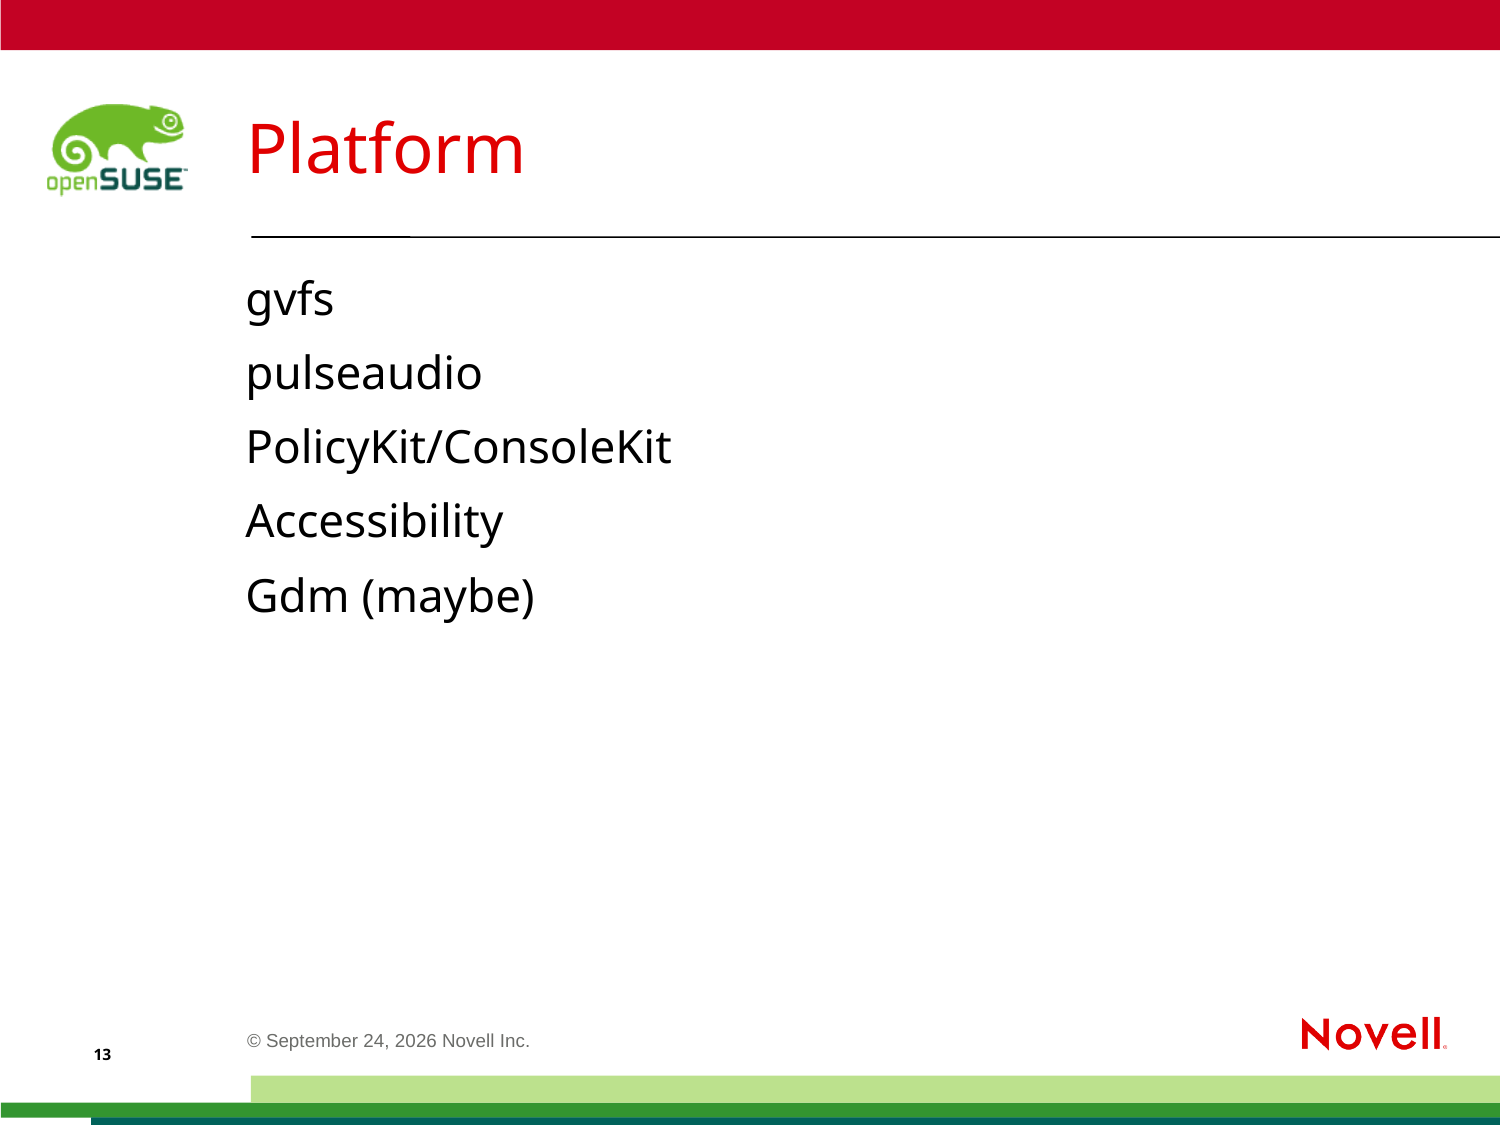

# Platform
gvfs
pulseaudio
PolicyKit/ConsoleKit
Accessibility
Gdm (maybe)